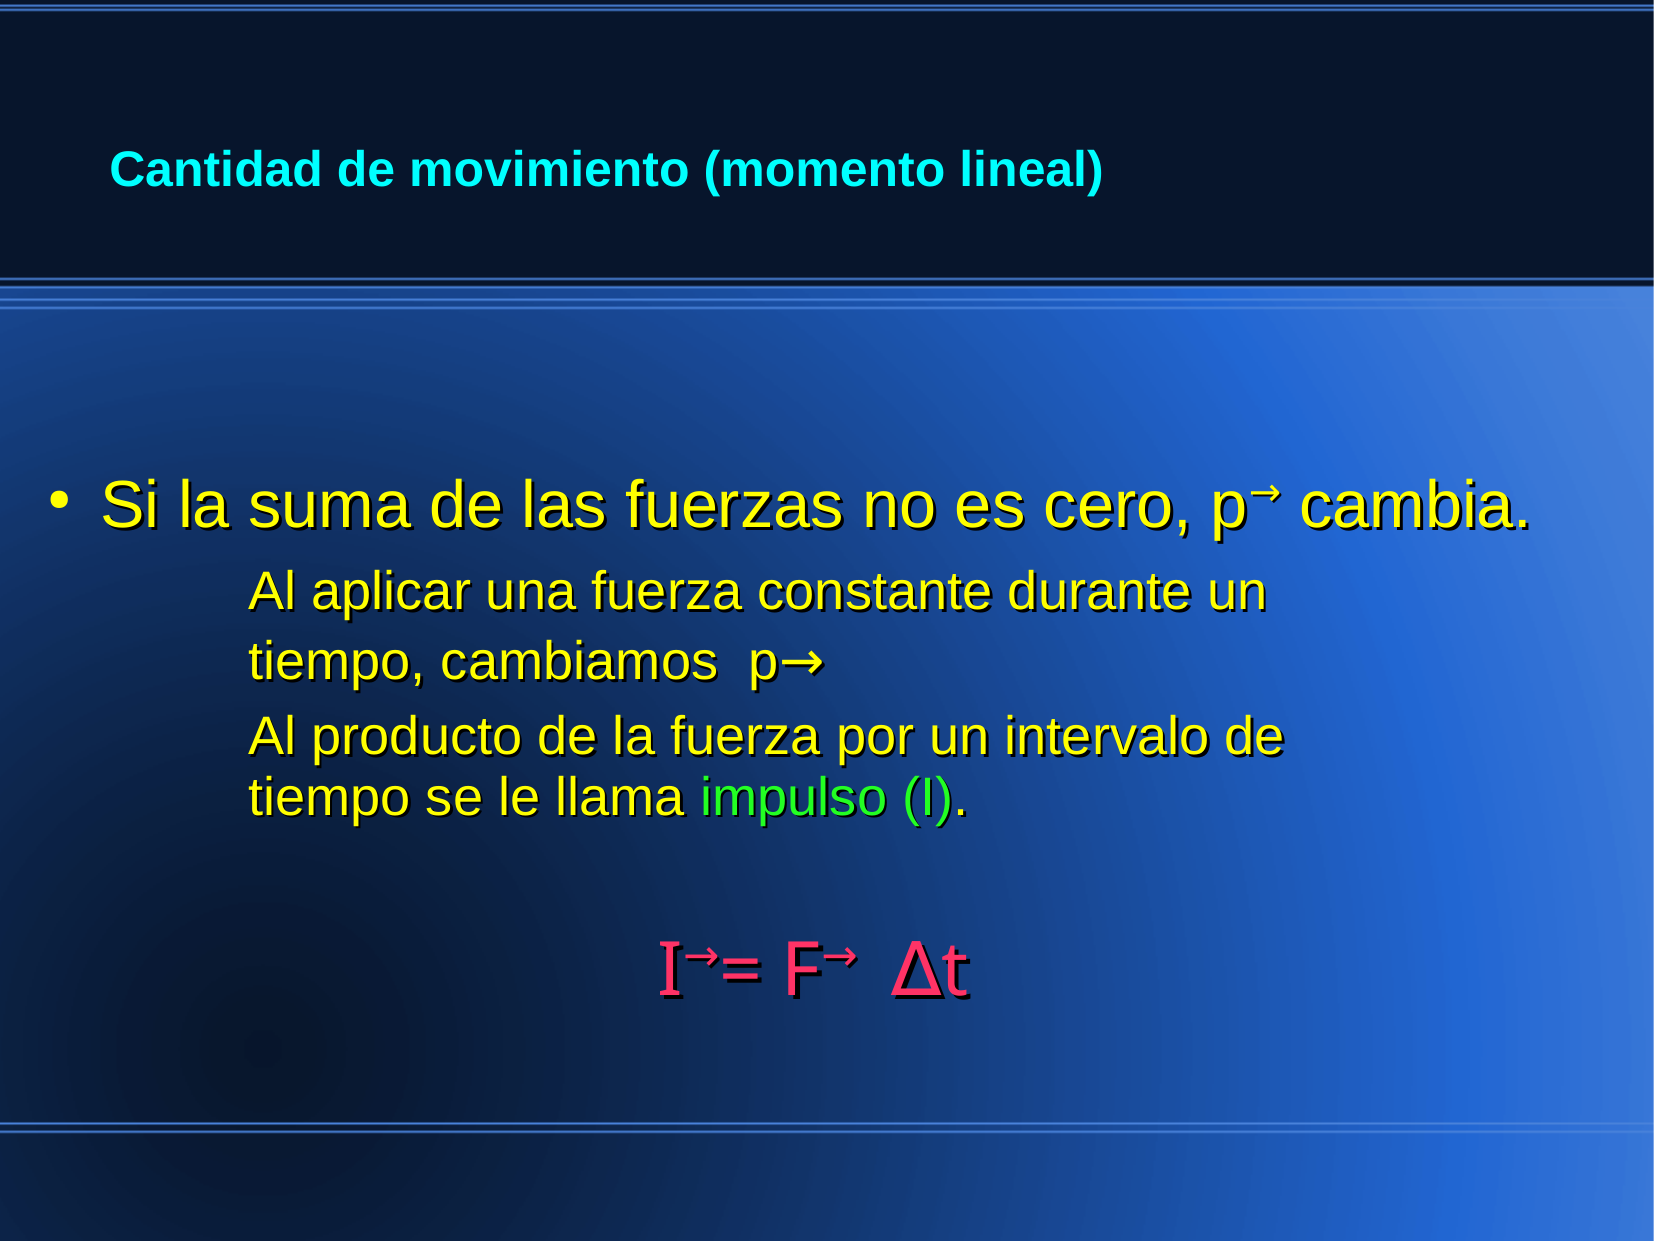

# Cantidad de movimiento (momento lineal)
Si la suma de las fuerzas no es cero, p→ cambia.
Al aplicar una fuerza constante durante un tiempo, cambiamos p→
Al producto de la fuerza por un intervalo de tiempo se le llama impulso (I).
I→= F→ ∆t